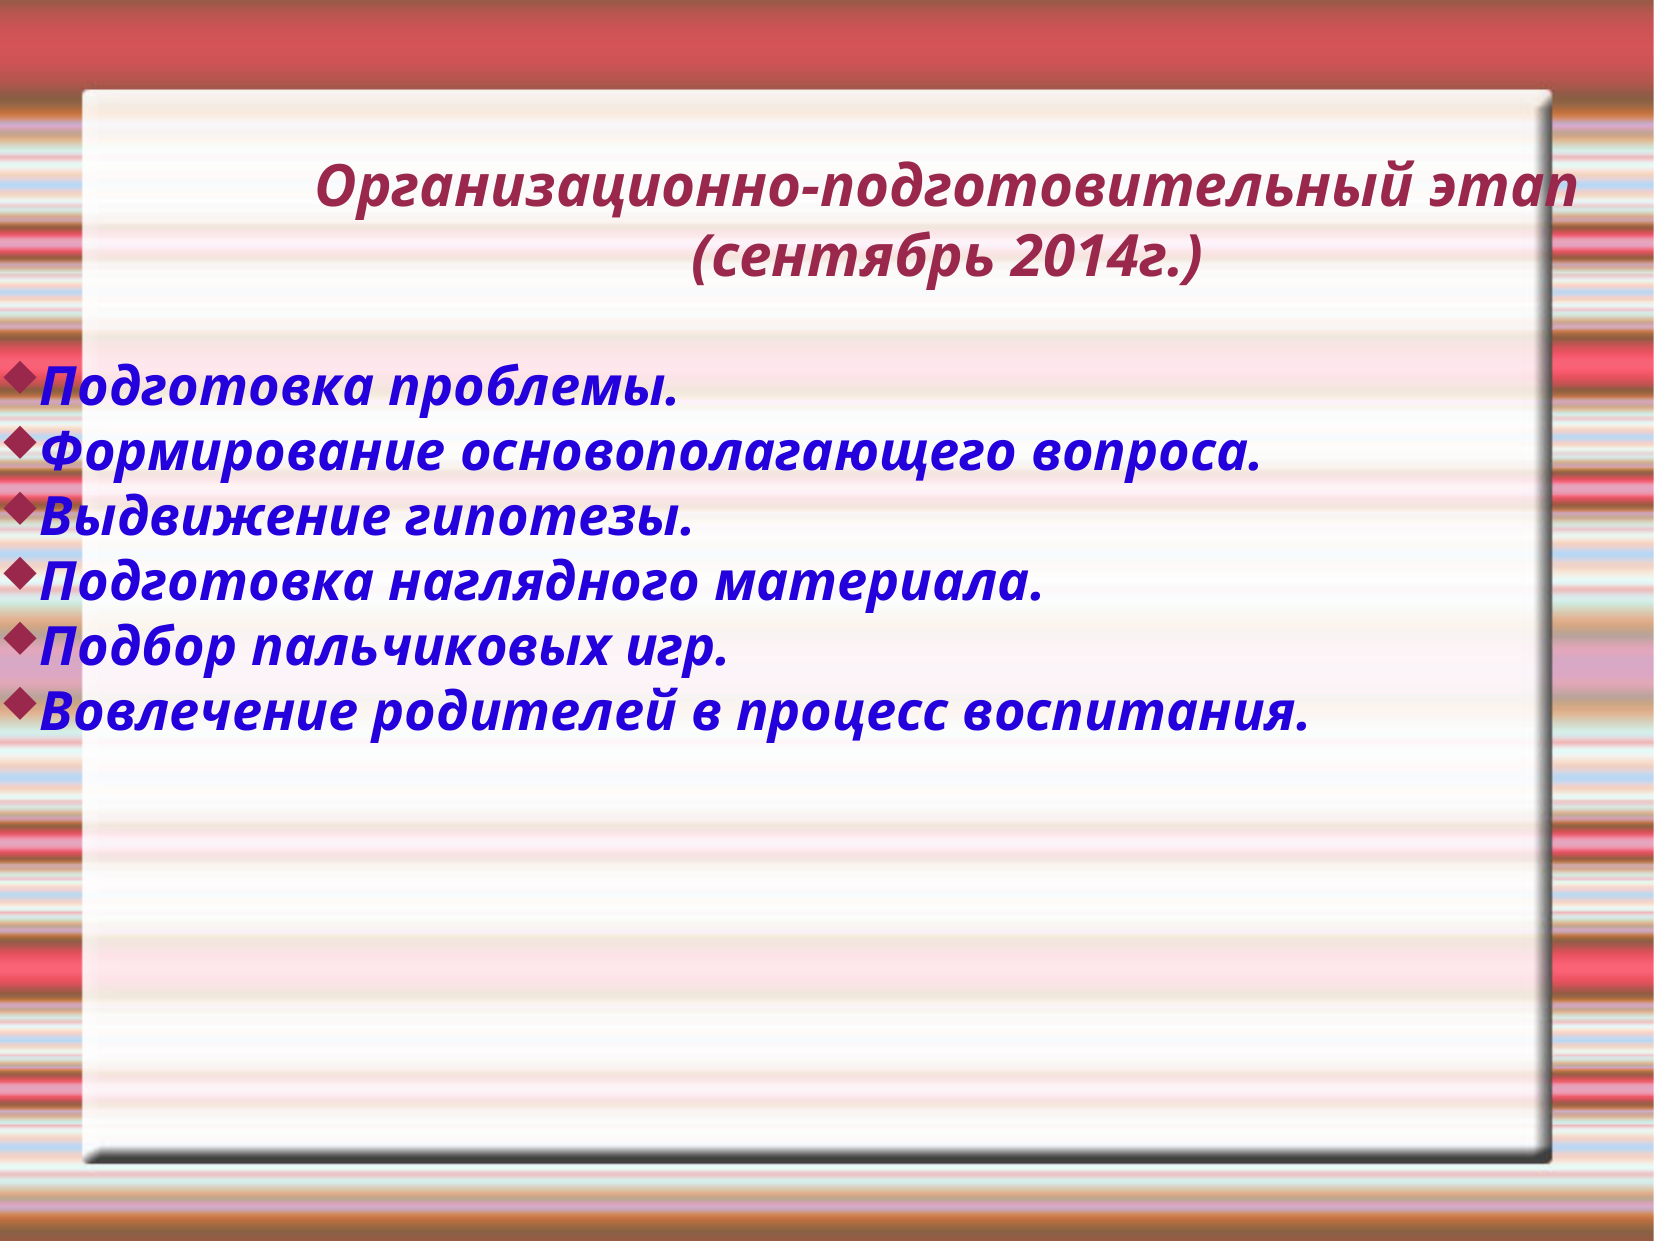

# Организационно-подготовительный этап (сентябрь 2014г.)
Подготовка проблемы.
Формирование основополагающего вопроса.
Выдвижение гипотезы.
Подготовка наглядного материала.
Подбор пальчиковых игр.
Вовлечение родителей в процесс воспитания.